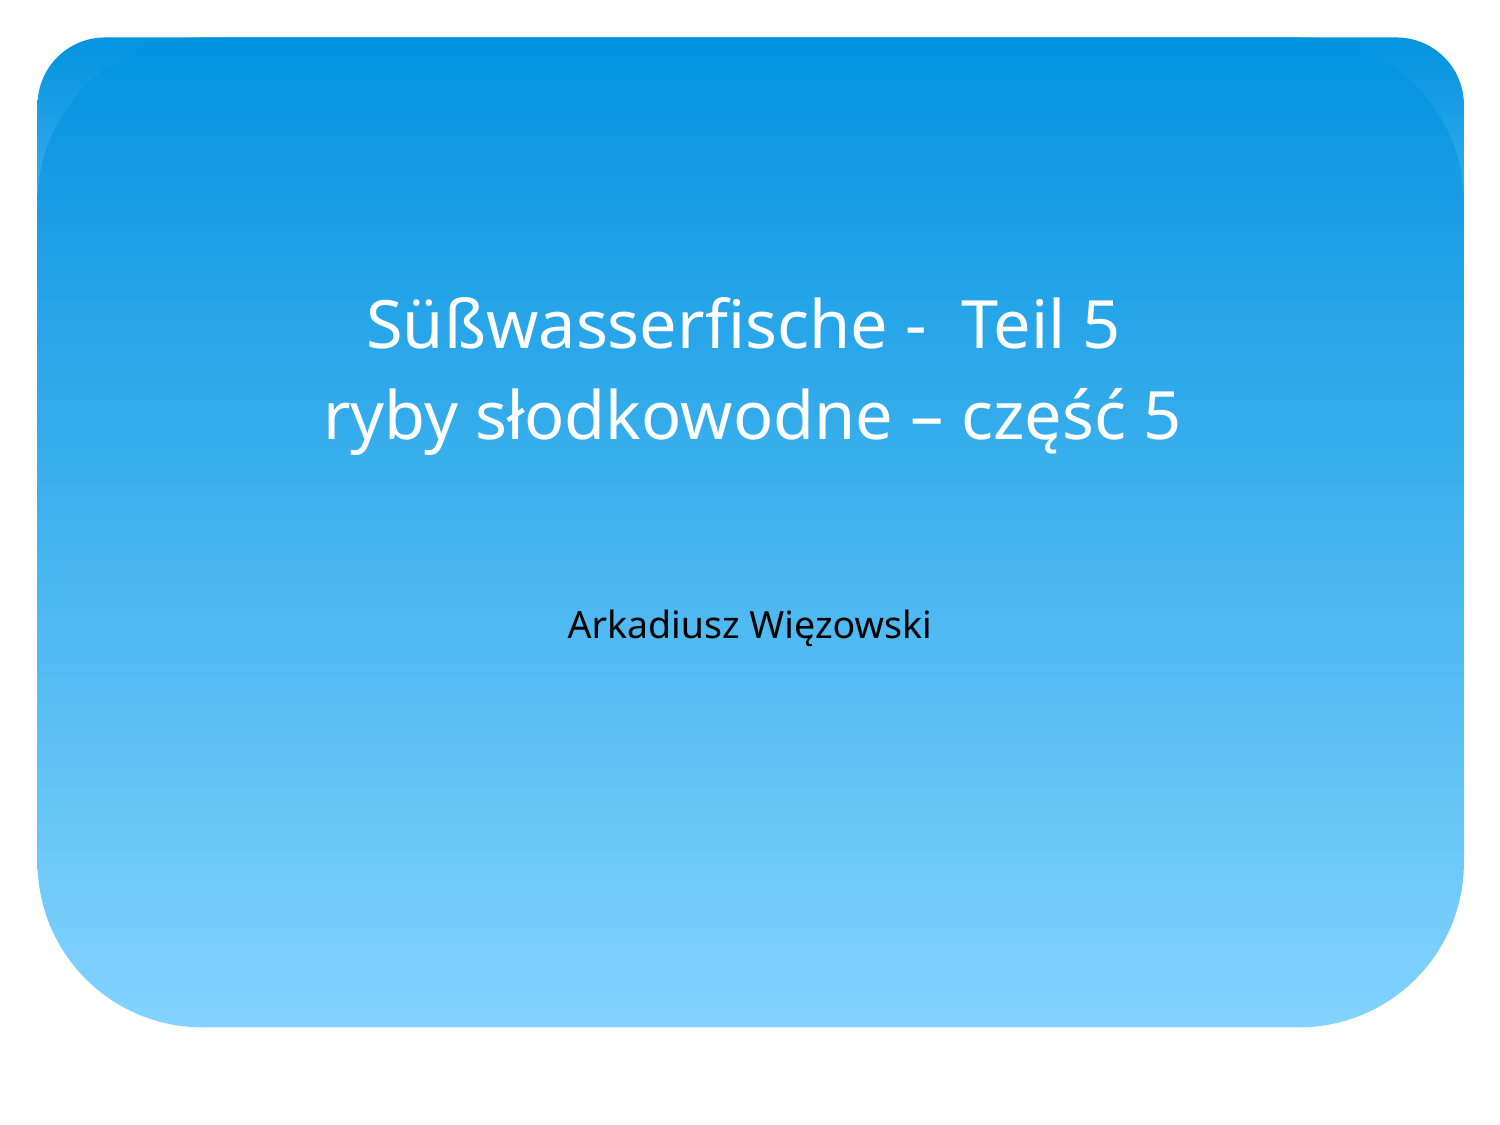

# Süßwasserfische - Teil 5 ryby słodkowodne – część 5
Arkadiusz Więzowski